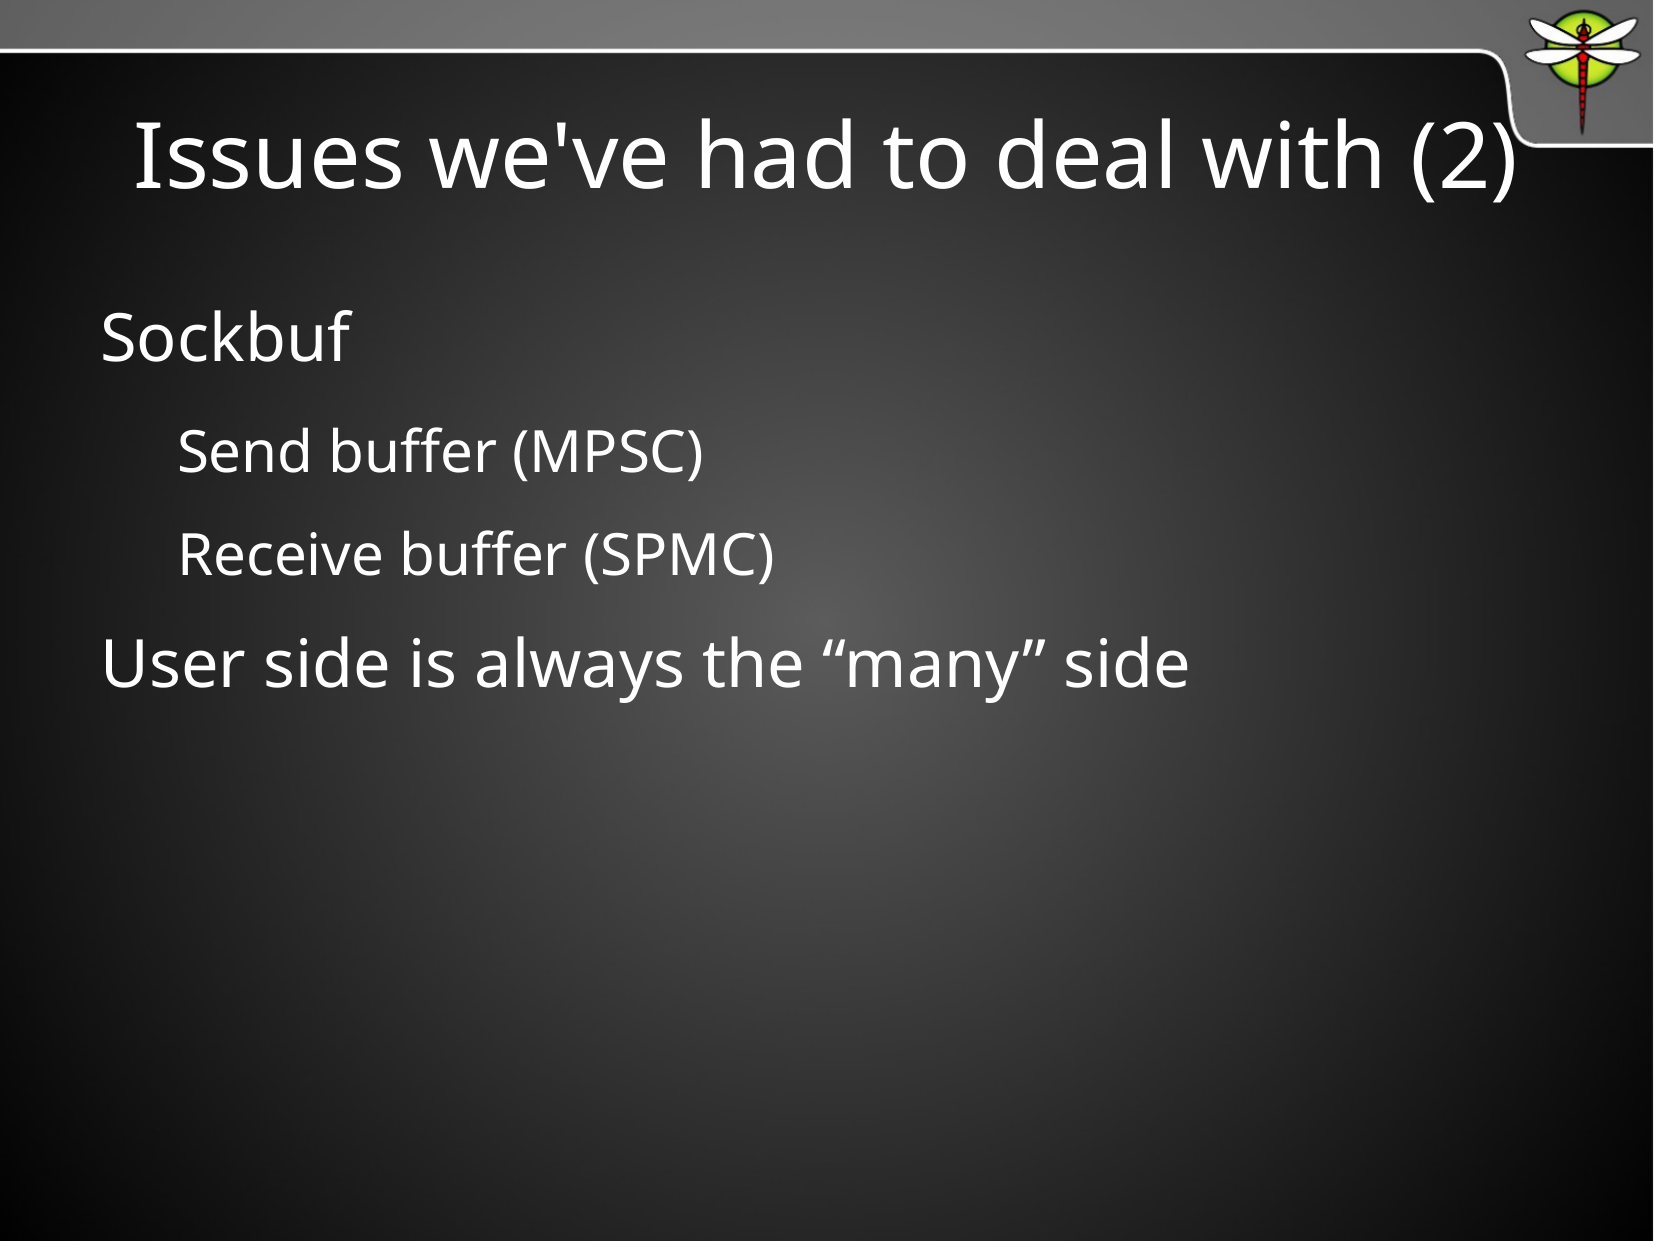

# Issues we've had to deal with (2)
Sockbuf
Send buffer (MPSC)
Receive buffer (SPMC)
User side is always the “many” side